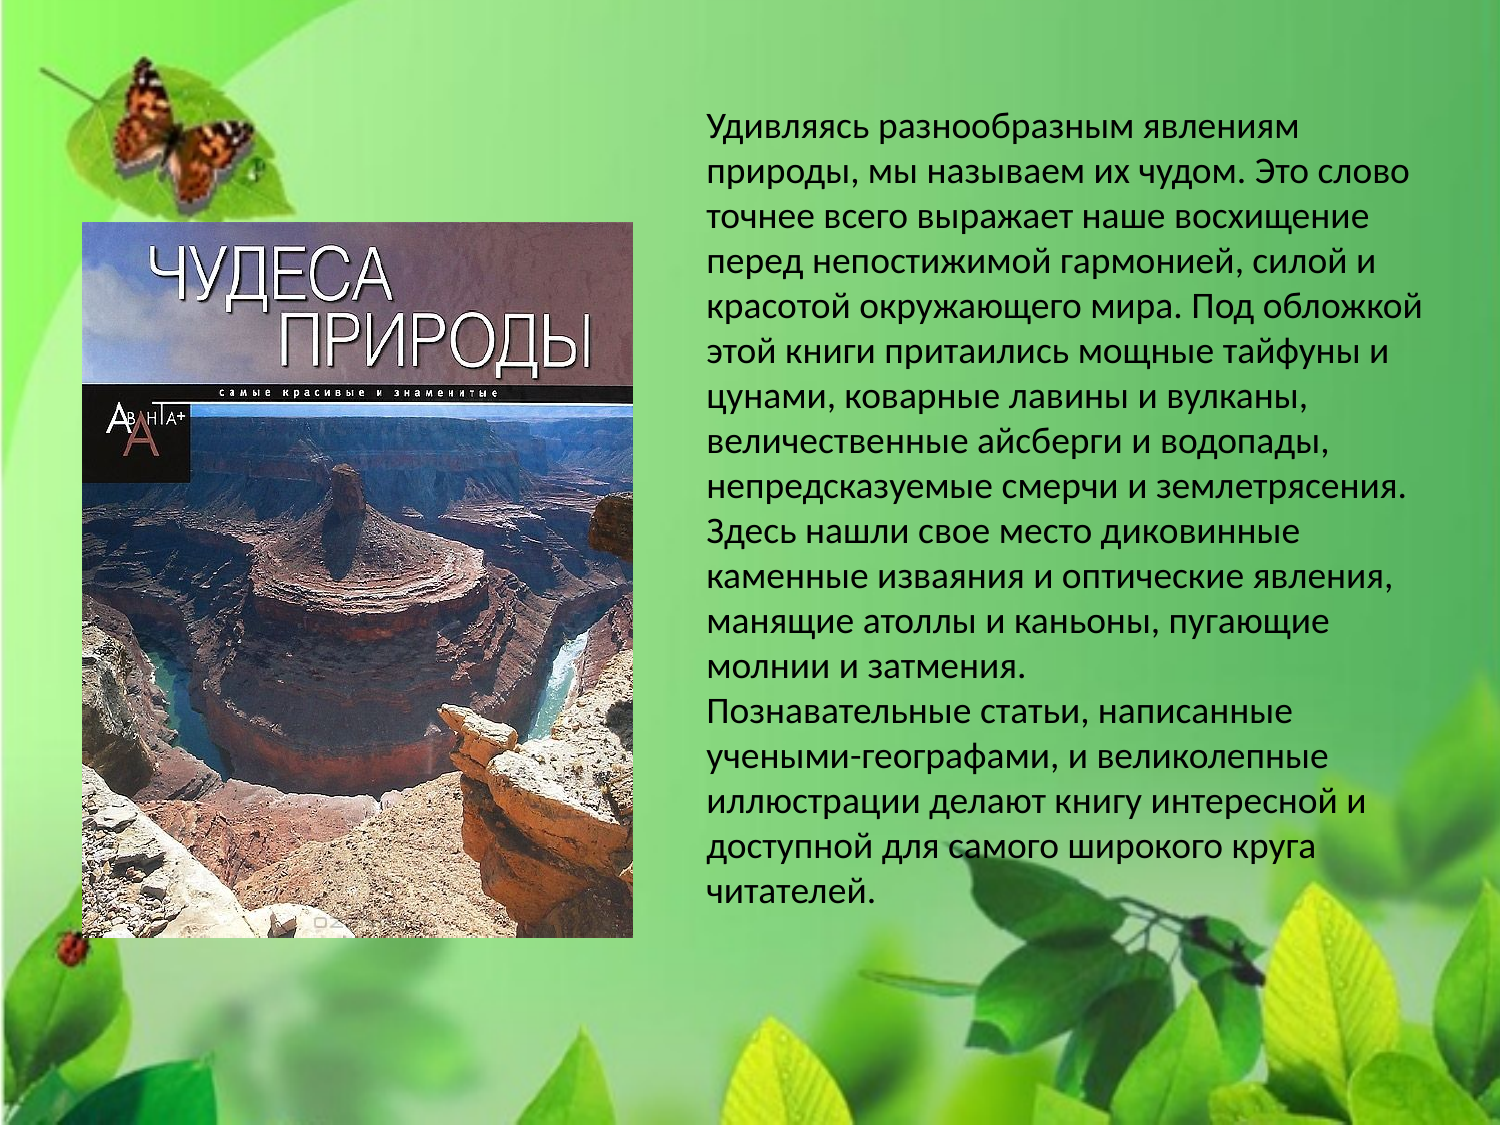

Удивляясь разнообразным явлениям природы, мы называем их чудом. Это слово точнее всего выражает наше восхищение перед непостижимой гармонией, силой и красотой окружающего мира. Под обложкой этой книги притаились мощные тайфуны и цунами, коварные лавины и вулканы, величественные айсберги и водопады, непредсказуемые смерчи и землетрясения. Здесь нашли свое место диковинные каменные изваяния и оптические явления, манящие атоллы и каньоны, пугающие молнии и затмения.
Познавательные статьи, написанные учеными-географами, и великолепные иллюстрации делают книгу интересной и доступной для самого широкого круга читателей.